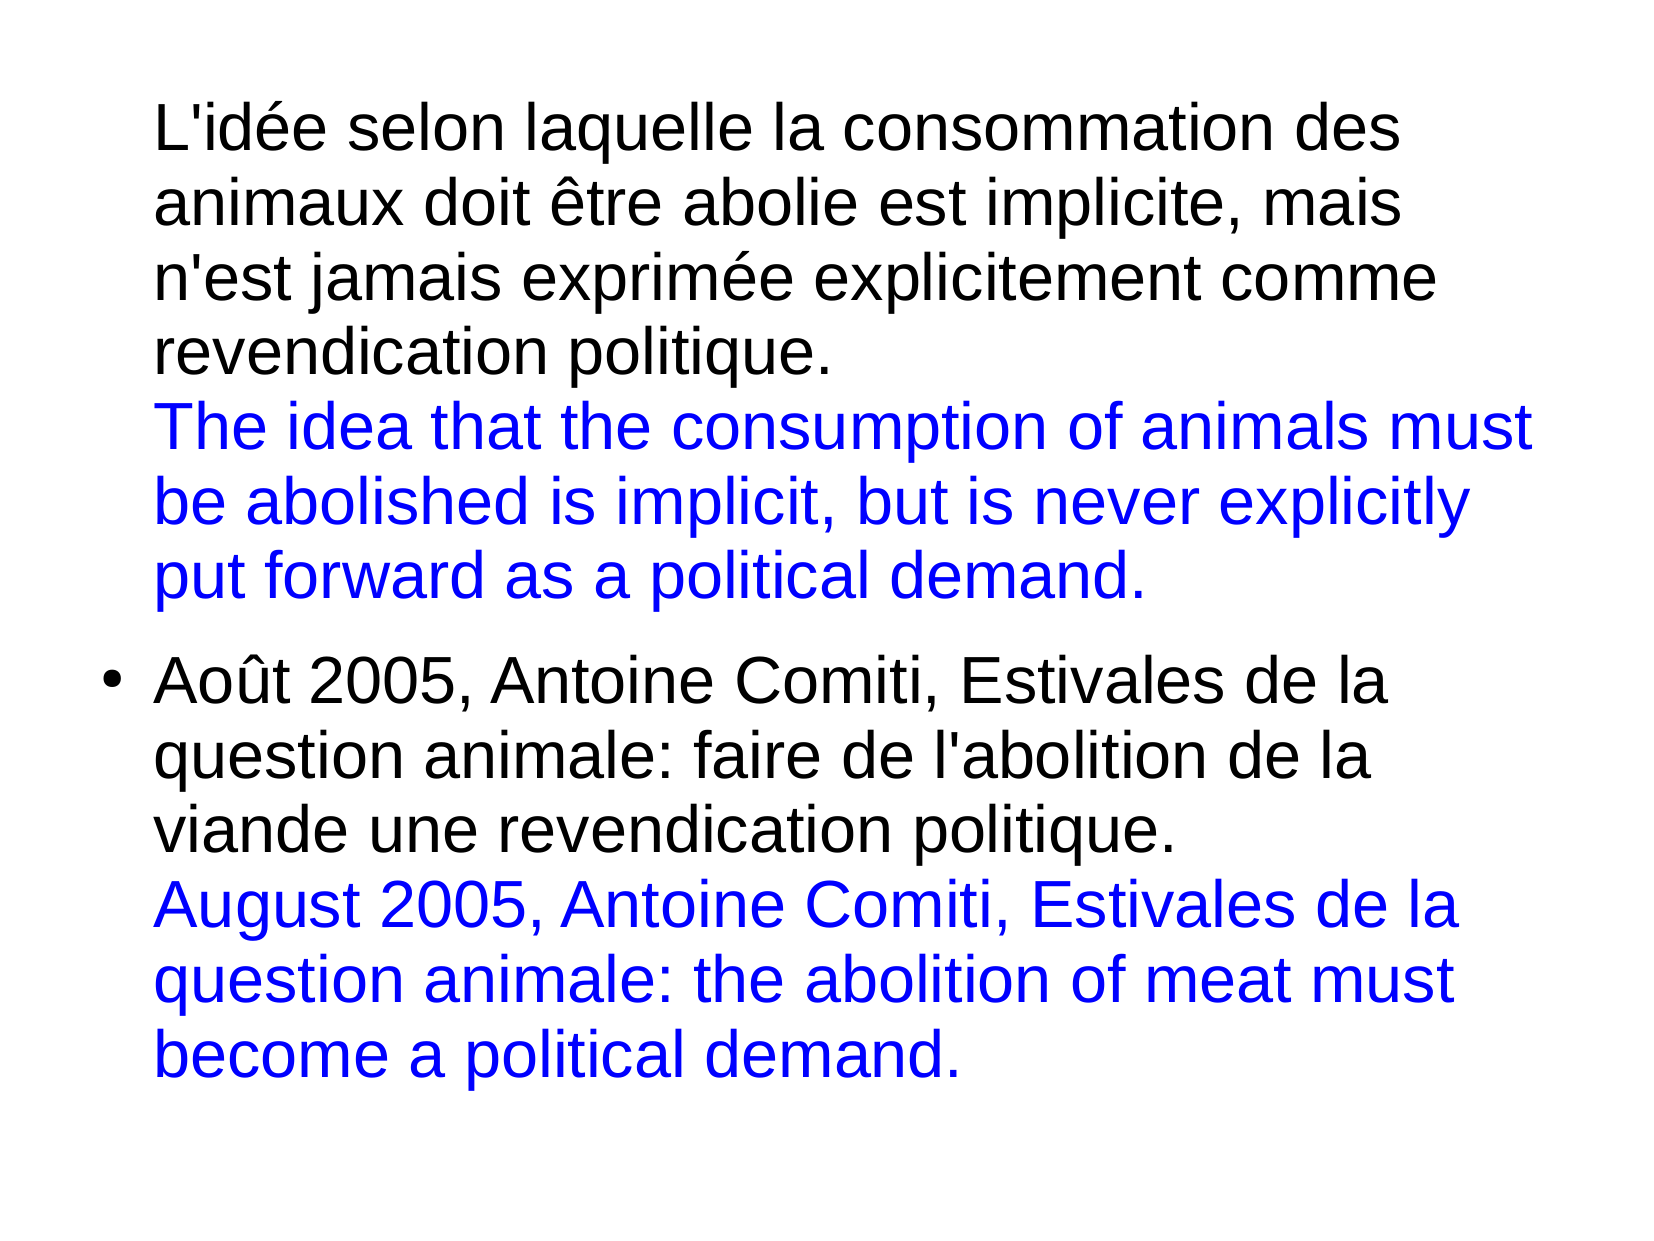

# L'idée selon laquelle la consommation des animaux doit être abolie est implicite, mais n'est jamais exprimée explicitement comme revendication politique. The idea that the consumption of animals must be abolished is implicit, but is never explicitly put forward as a political demand.
Août 2005, Antoine Comiti, Estivales de la question animale: faire de l'abolition de la viande une revendication politique.
August 2005, Antoine Comiti, Estivales de la question animale: the abolition of meat must become a political demand.